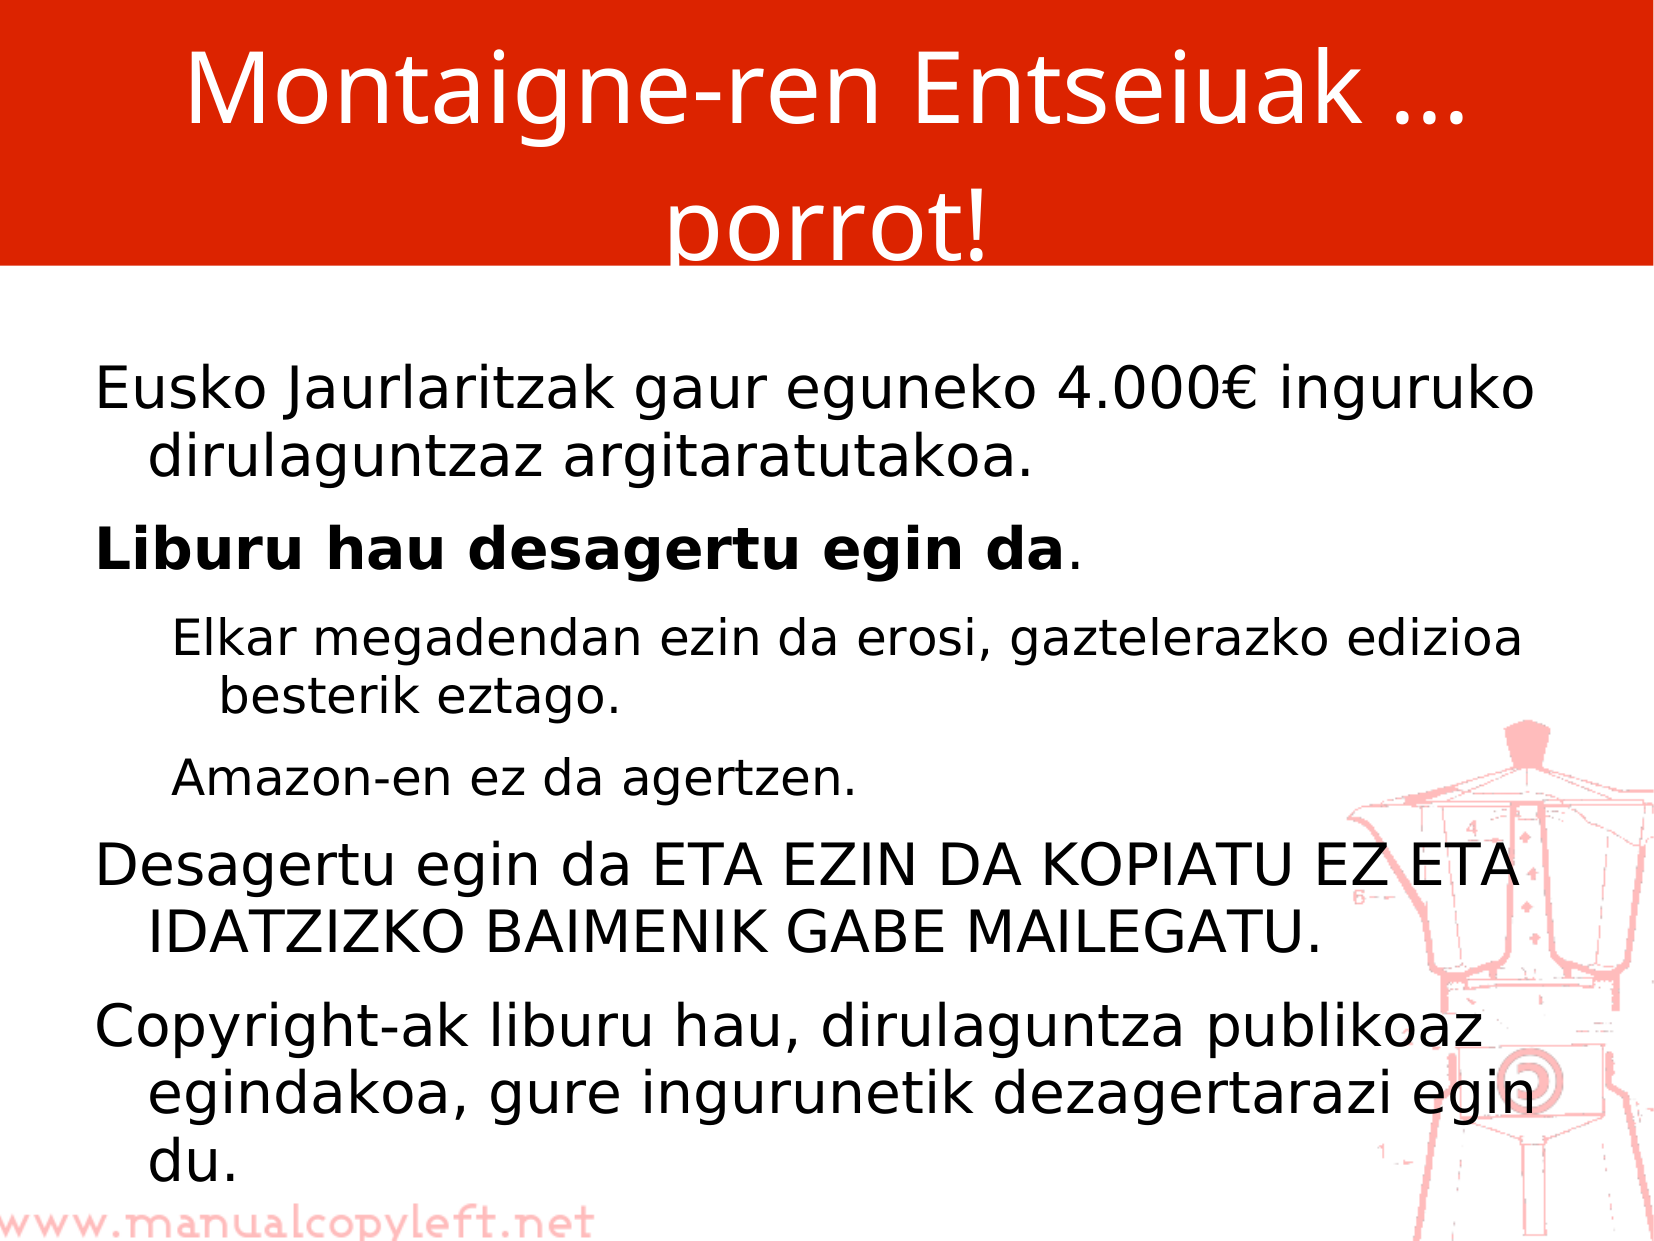

# Montaigne-ren Entseiuak ... porrot!
Eusko Jaurlaritzak gaur eguneko 4.000€ inguruko dirulaguntzaz argitaratutakoa.
Liburu hau desagertu egin da.
Elkar megadendan ezin da erosi, gaztelerazko edizioa besterik eztago.
Amazon-en ez da agertzen.
Desagertu egin da ETA EZIN DA KOPIATU EZ ETA IDATZIZKO BAIMENIK GABE MAILEGATU.
Copyright-ak liburu hau, dirulaguntza publikoaz egindakoa, gure ingurunetik dezagertarazi egin du.